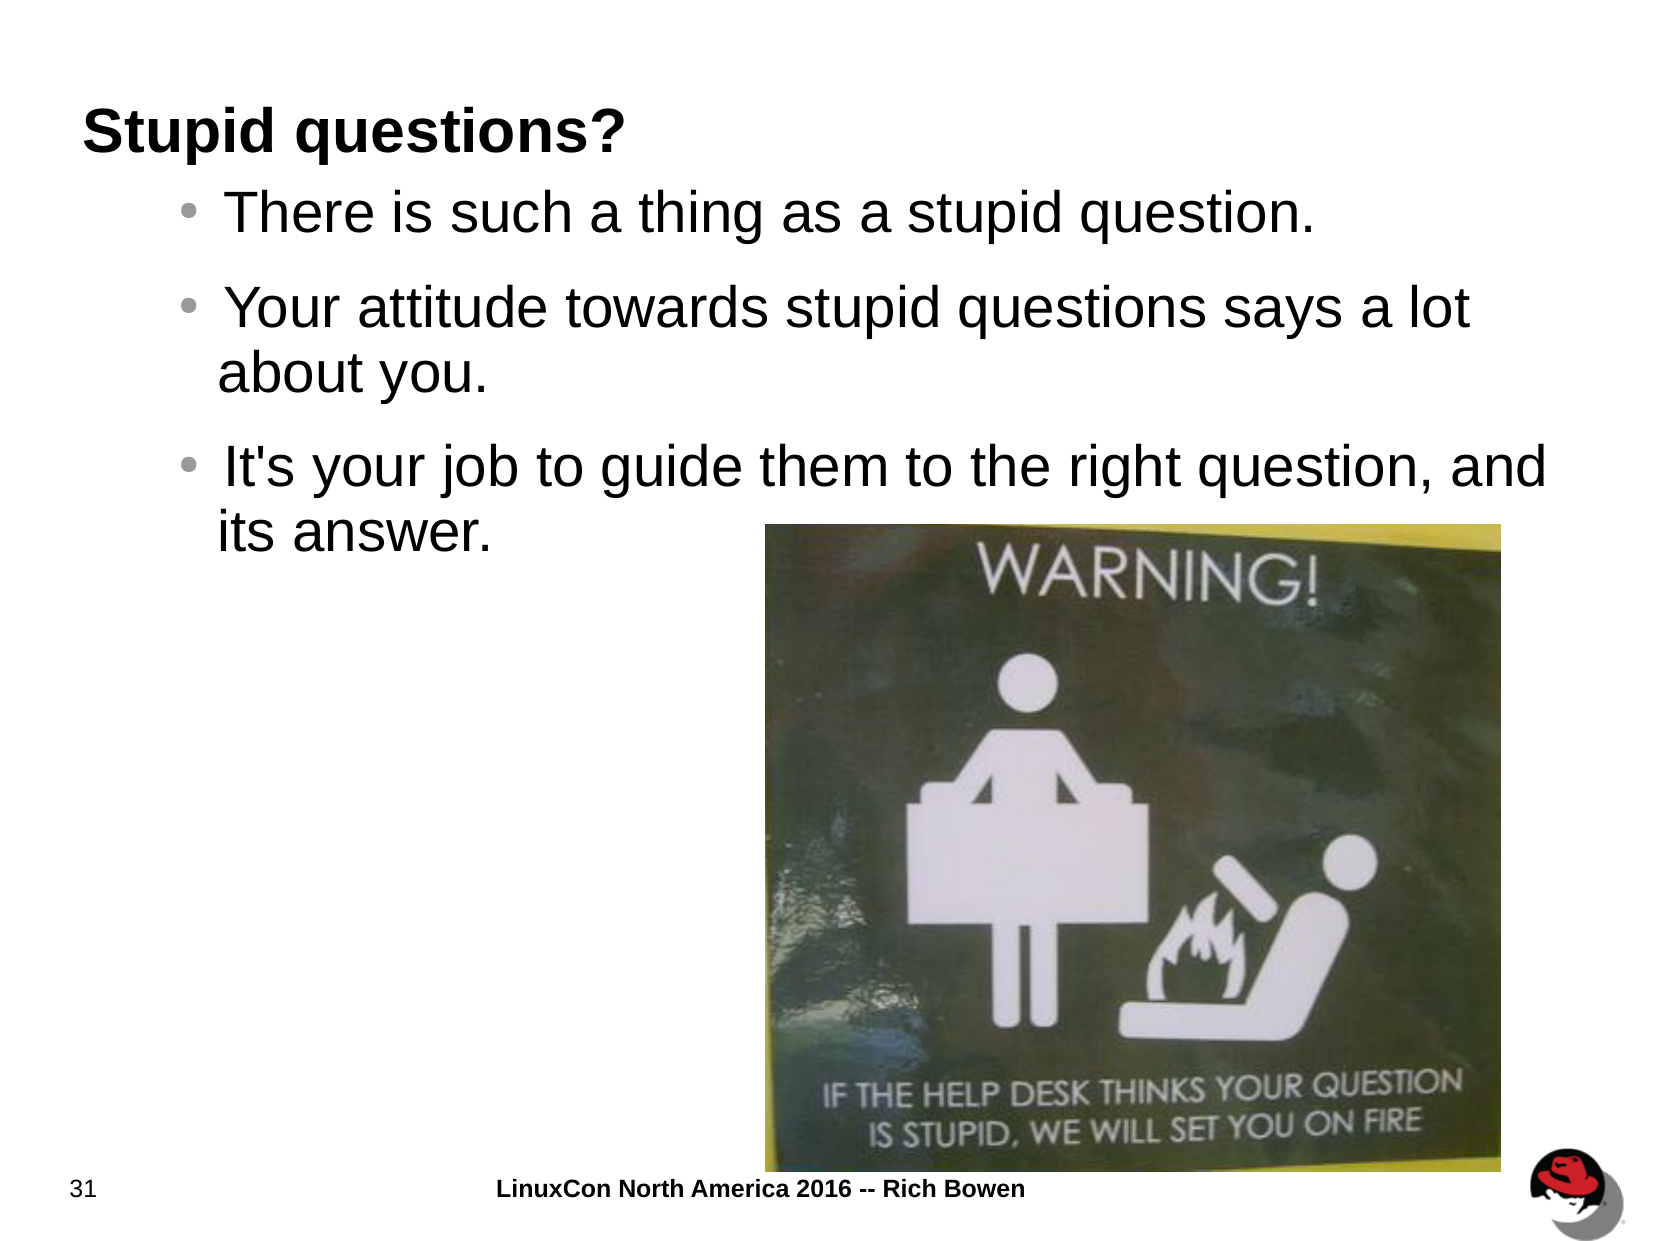

# Stupid questions?
There is such a thing as a stupid question.
Your attitude towards stupid questions says a lot about you.
It's your job to guide them to the right question, and its answer.